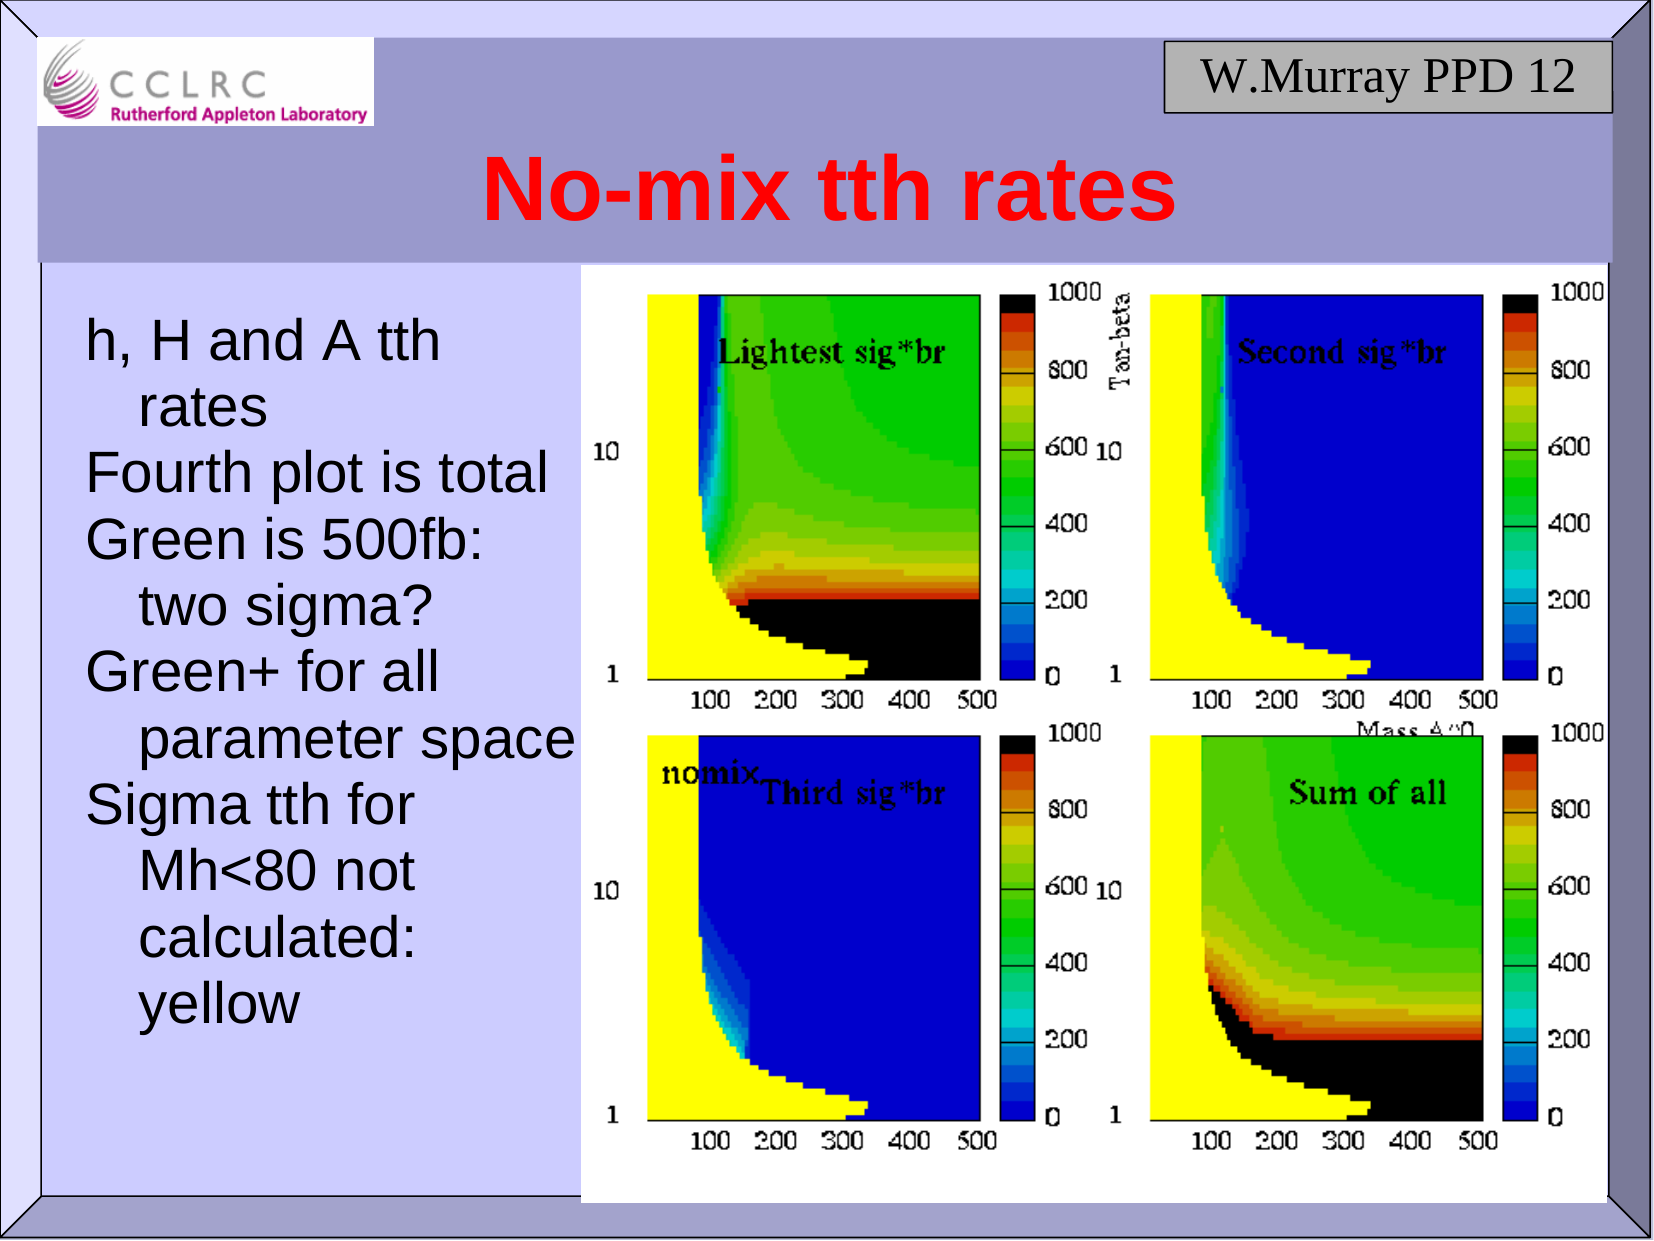

# No-mix tth rates
h, H and A tth rates
Fourth plot is total
Green is 500fb: two sigma?
Green+ for all parameter space
Sigma tth for Mh<80 not calculated: yellow